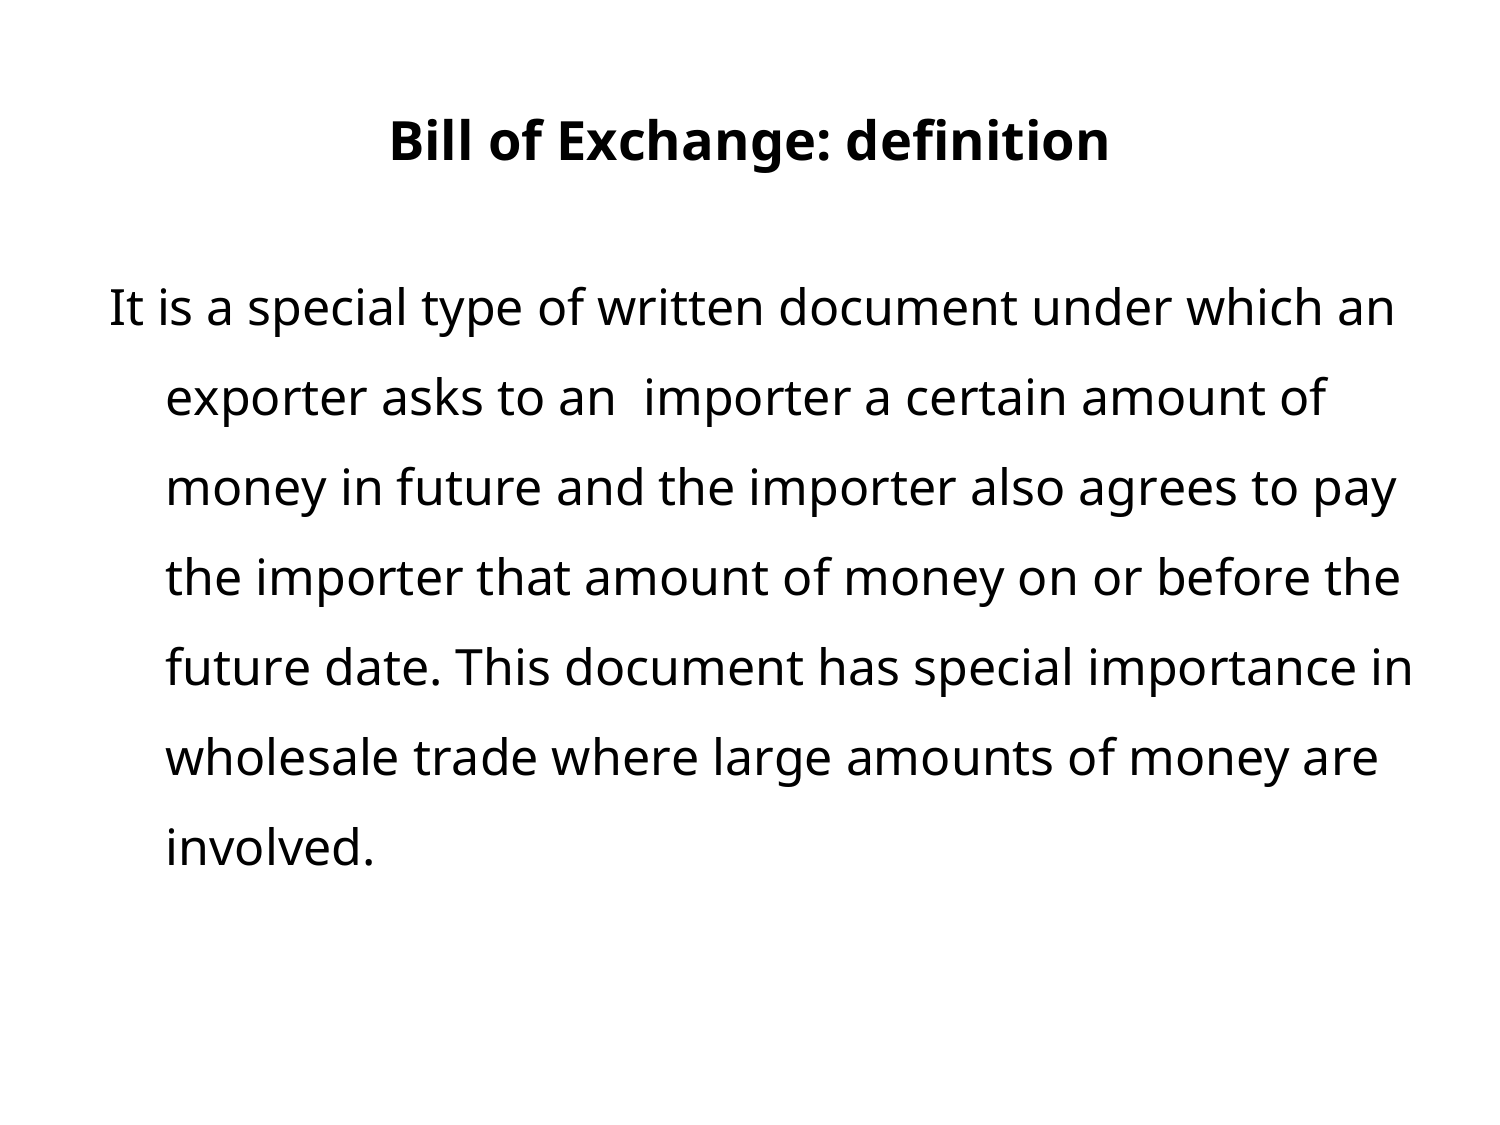

# Bill of Exchange: definition
It is a special type of written document under which an exporter asks to an importer a certain amount of money in future and the importer also agrees to pay the importer that amount of money on or before the future date. This document has special importance in wholesale trade where large amounts of money are involved.